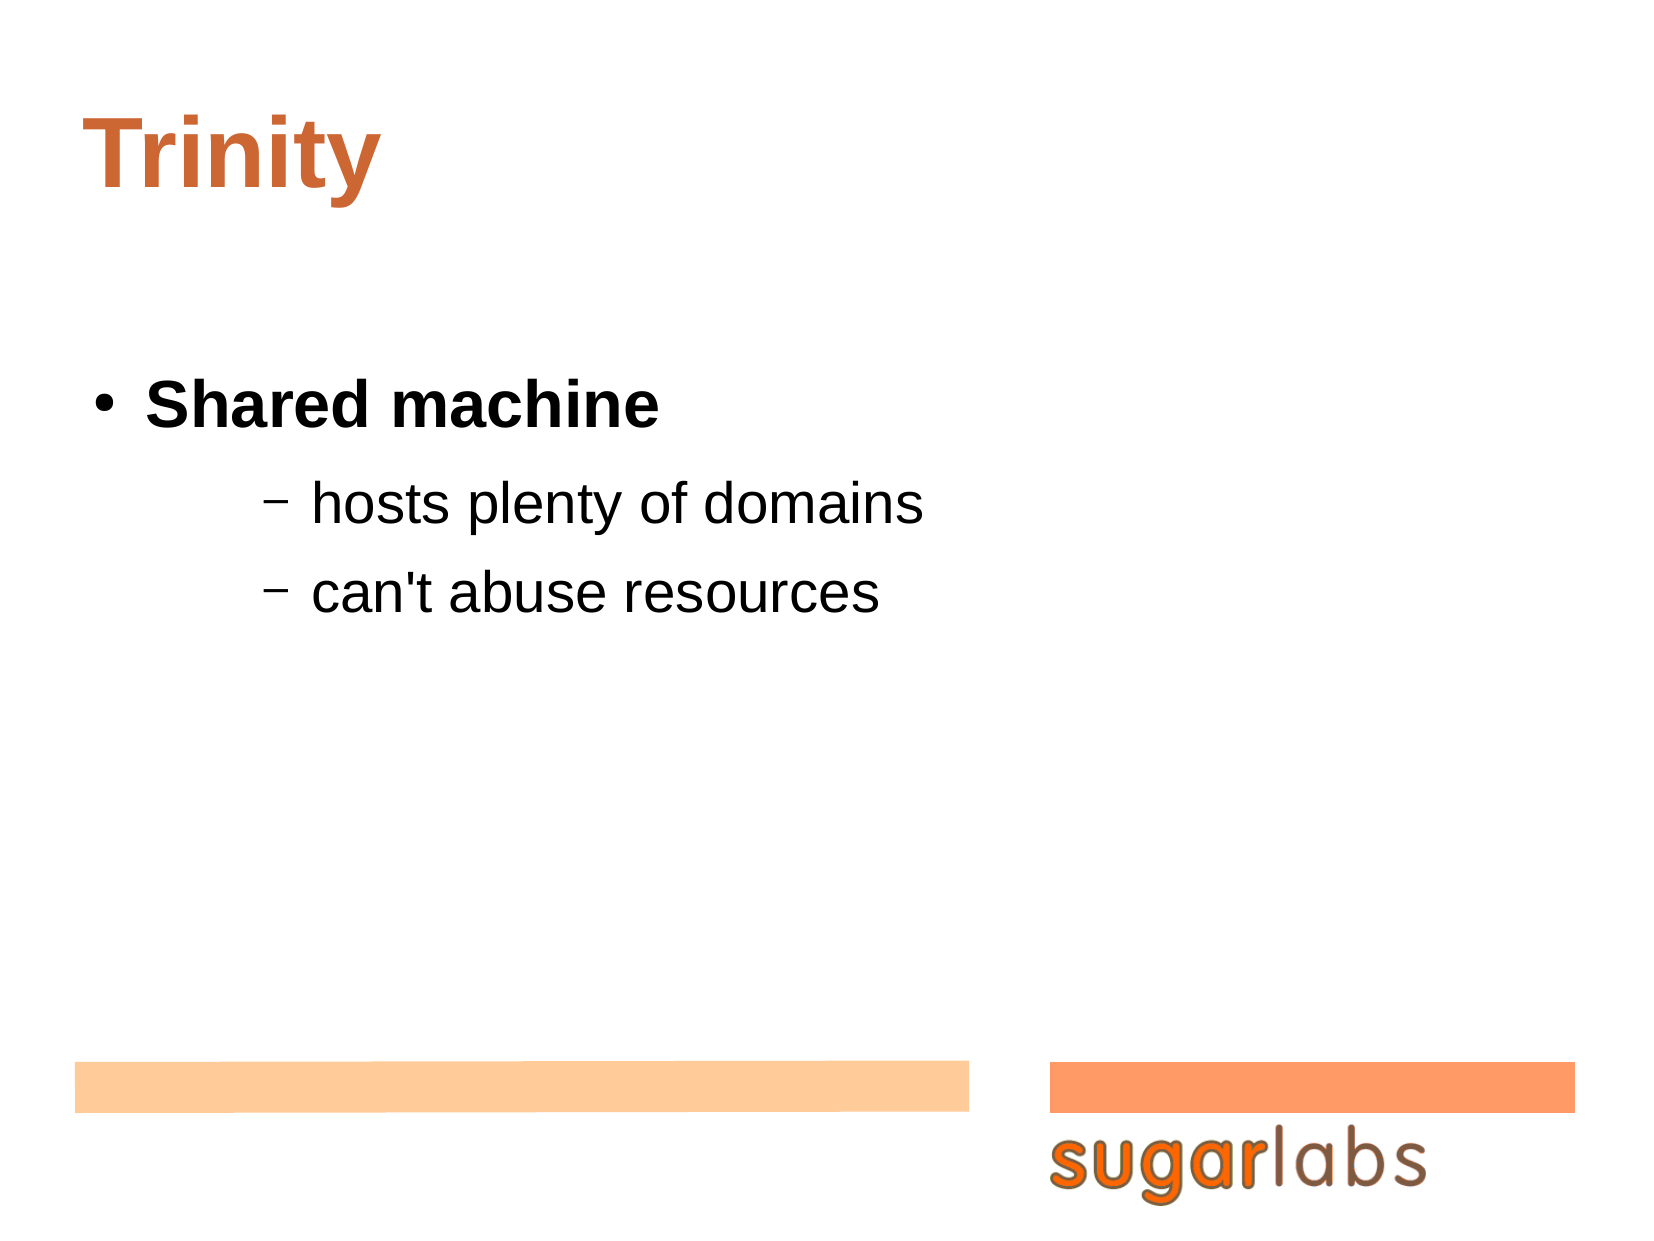

# Trinity
Shared machine
hosts plenty of domains
can't abuse resources